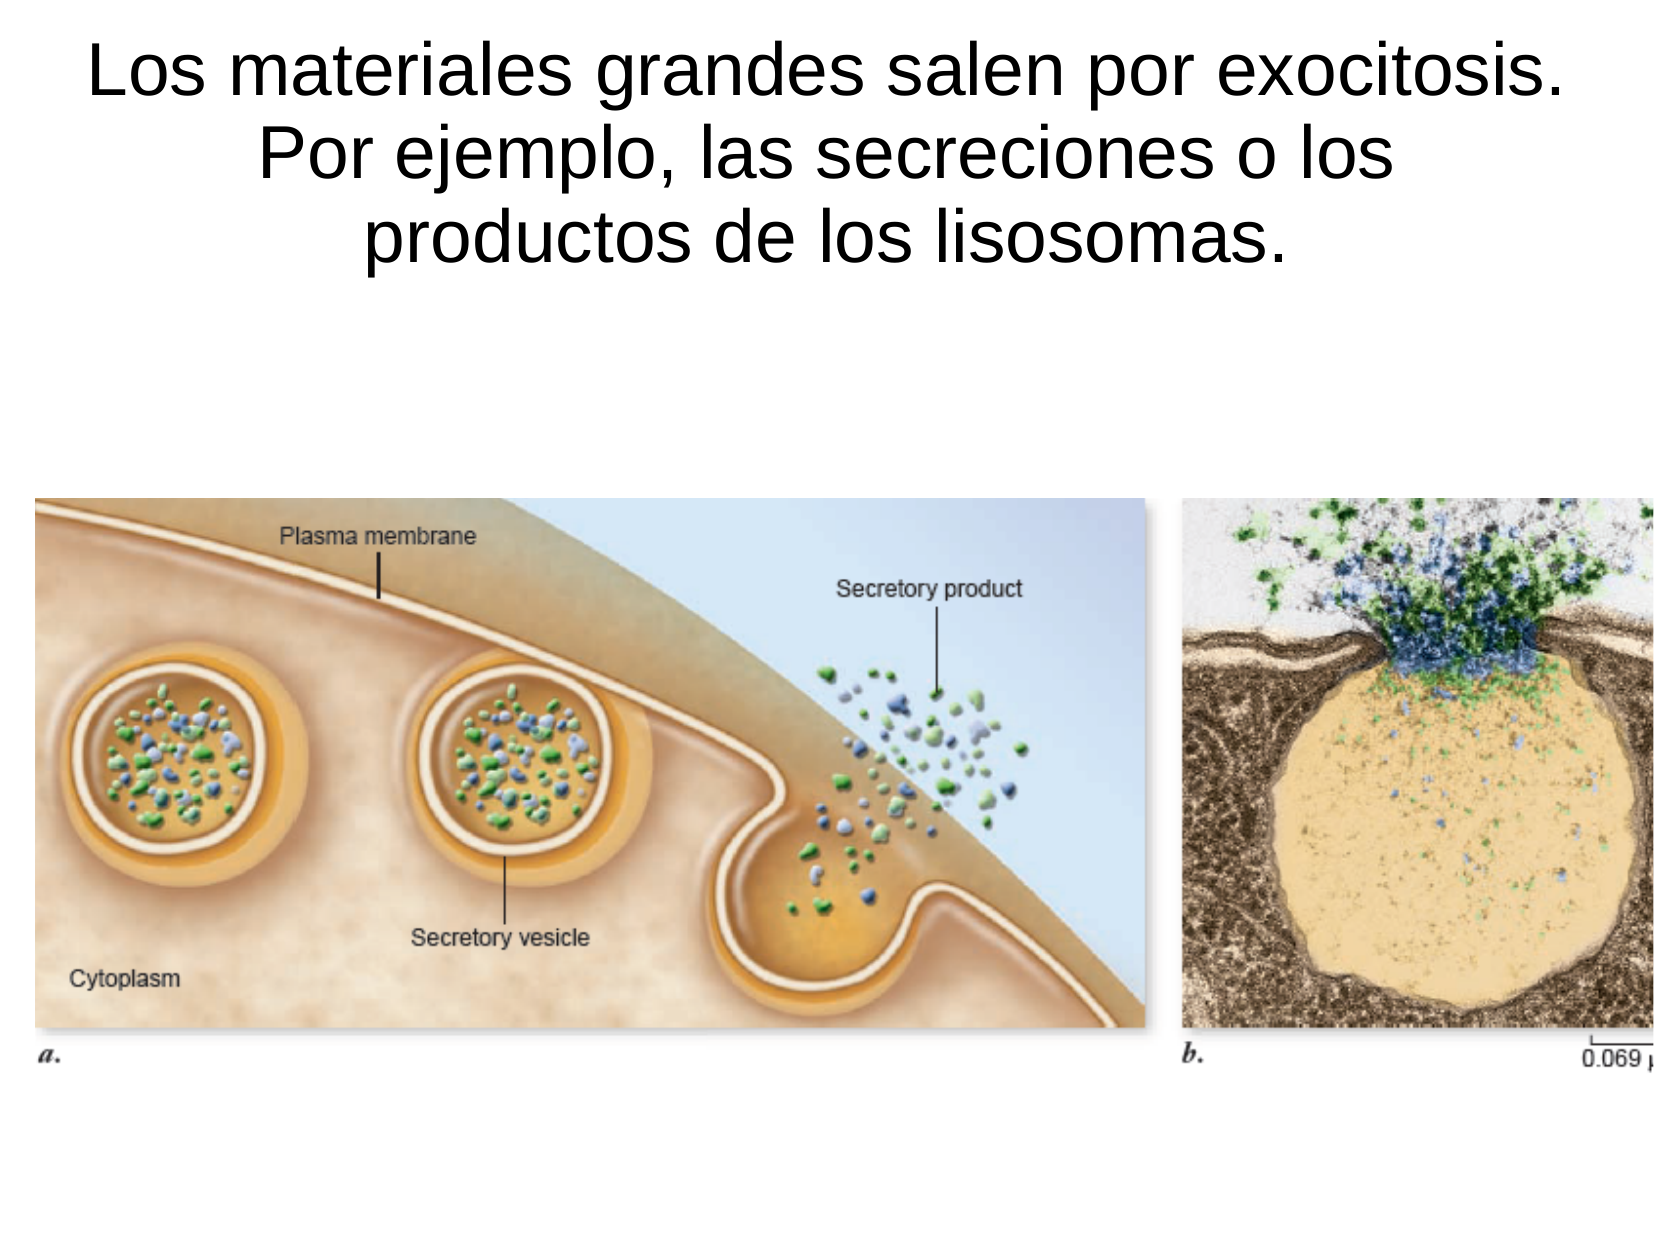

# Los materiales grandes salen por exocitosis. Por ejemplo, las secreciones o los productos de los lisosomas.